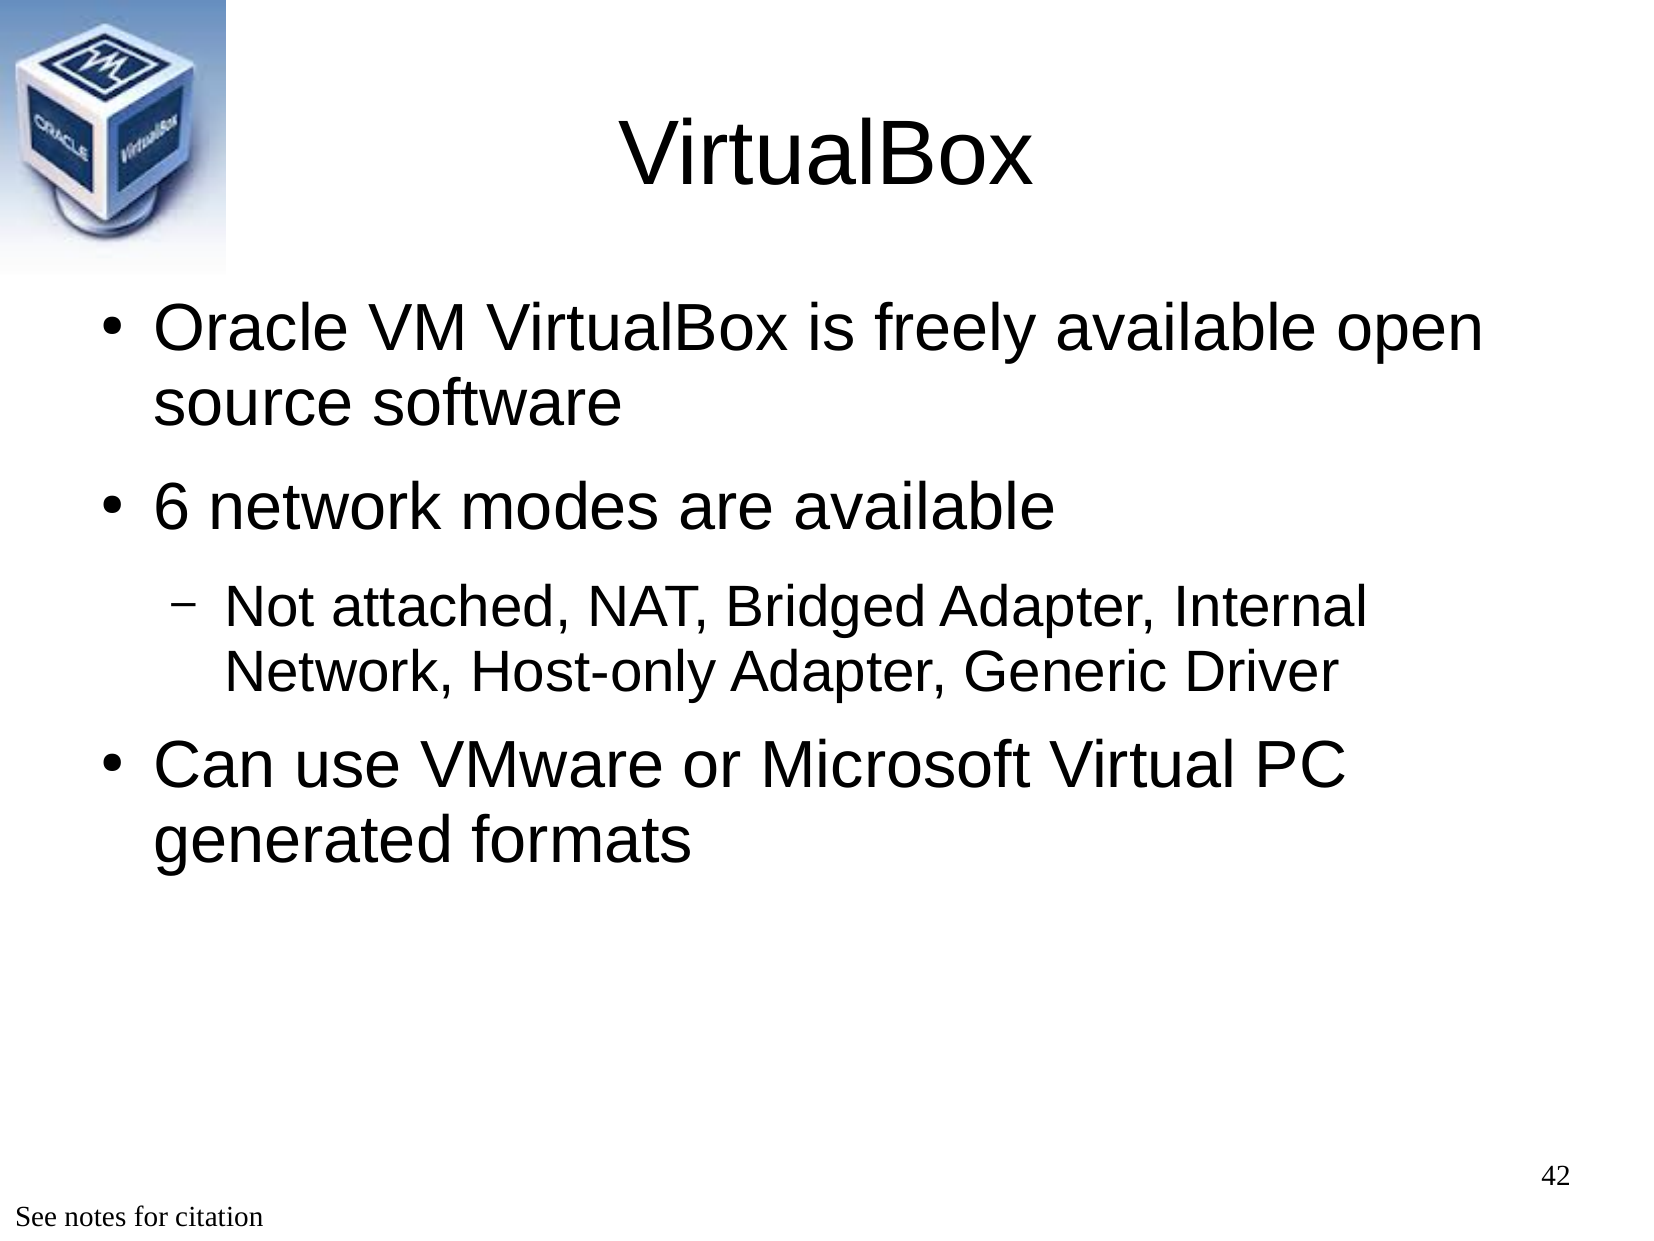

# VirtualBox
Oracle VM VirtualBox is freely available open source software
6 network modes are available
Not attached, NAT, Bridged Adapter, Internal Network, Host-only Adapter, Generic Driver
Can use VMware or Microsoft Virtual PC generated formats
42
See notes for citation